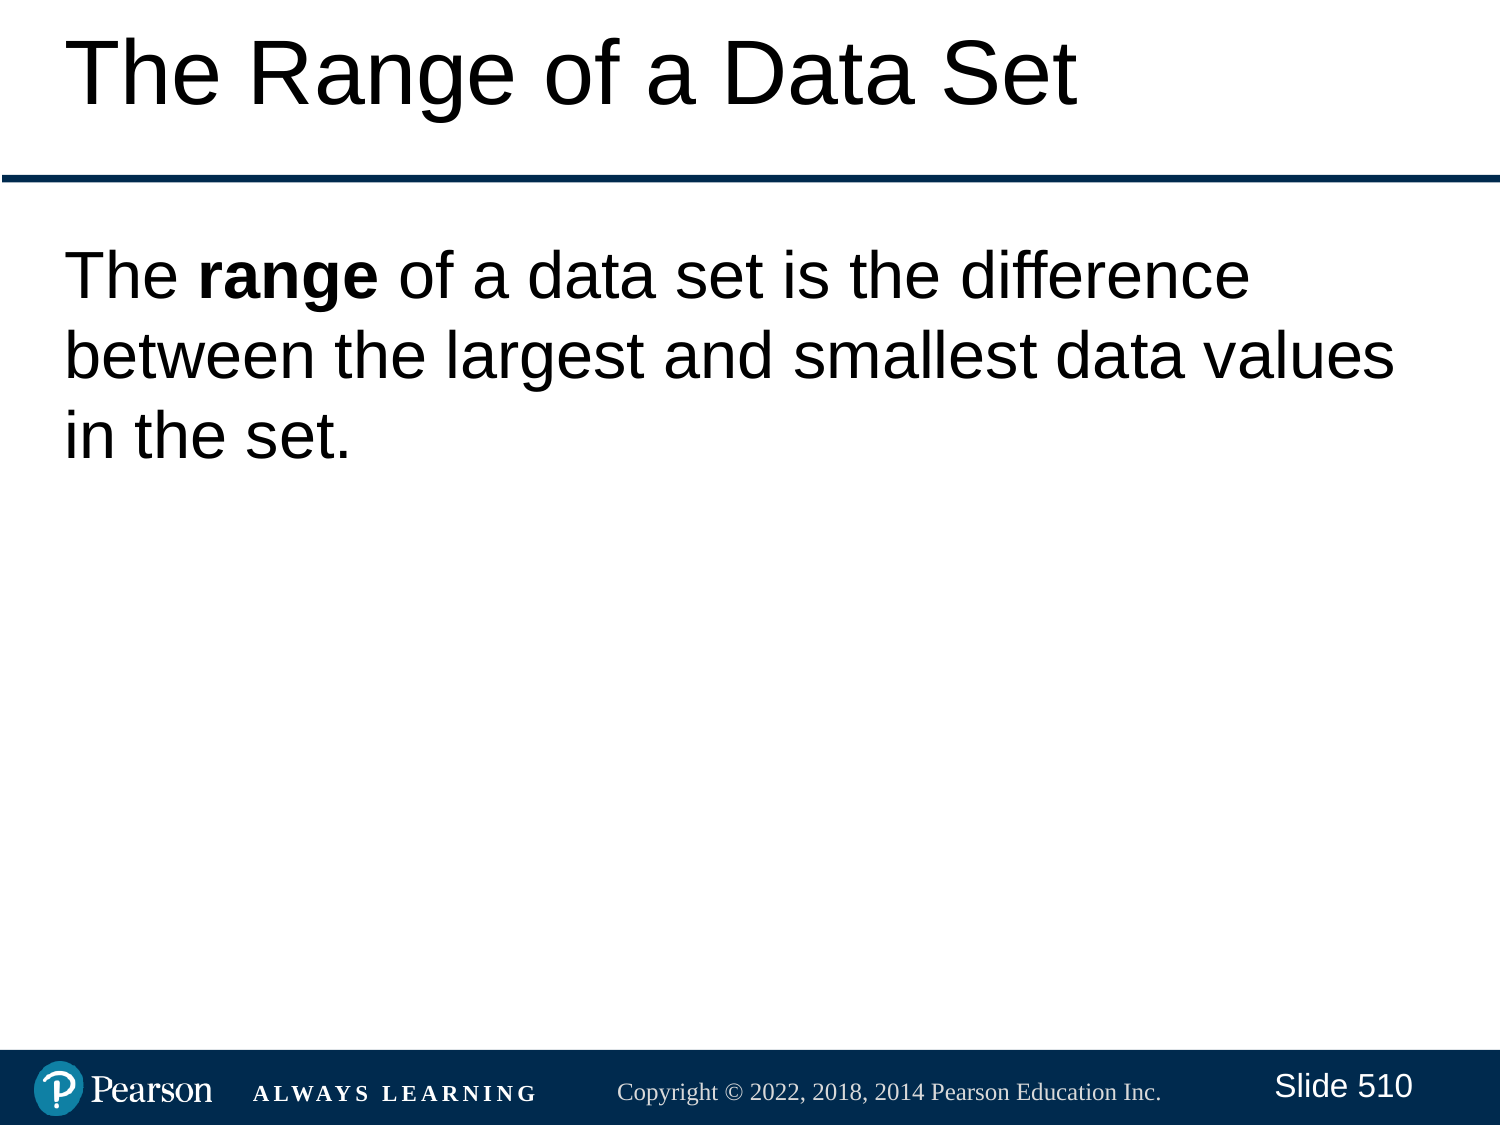

# The Range of a Data Set
The range of a data set is the difference between the largest and smallest data values in the set.